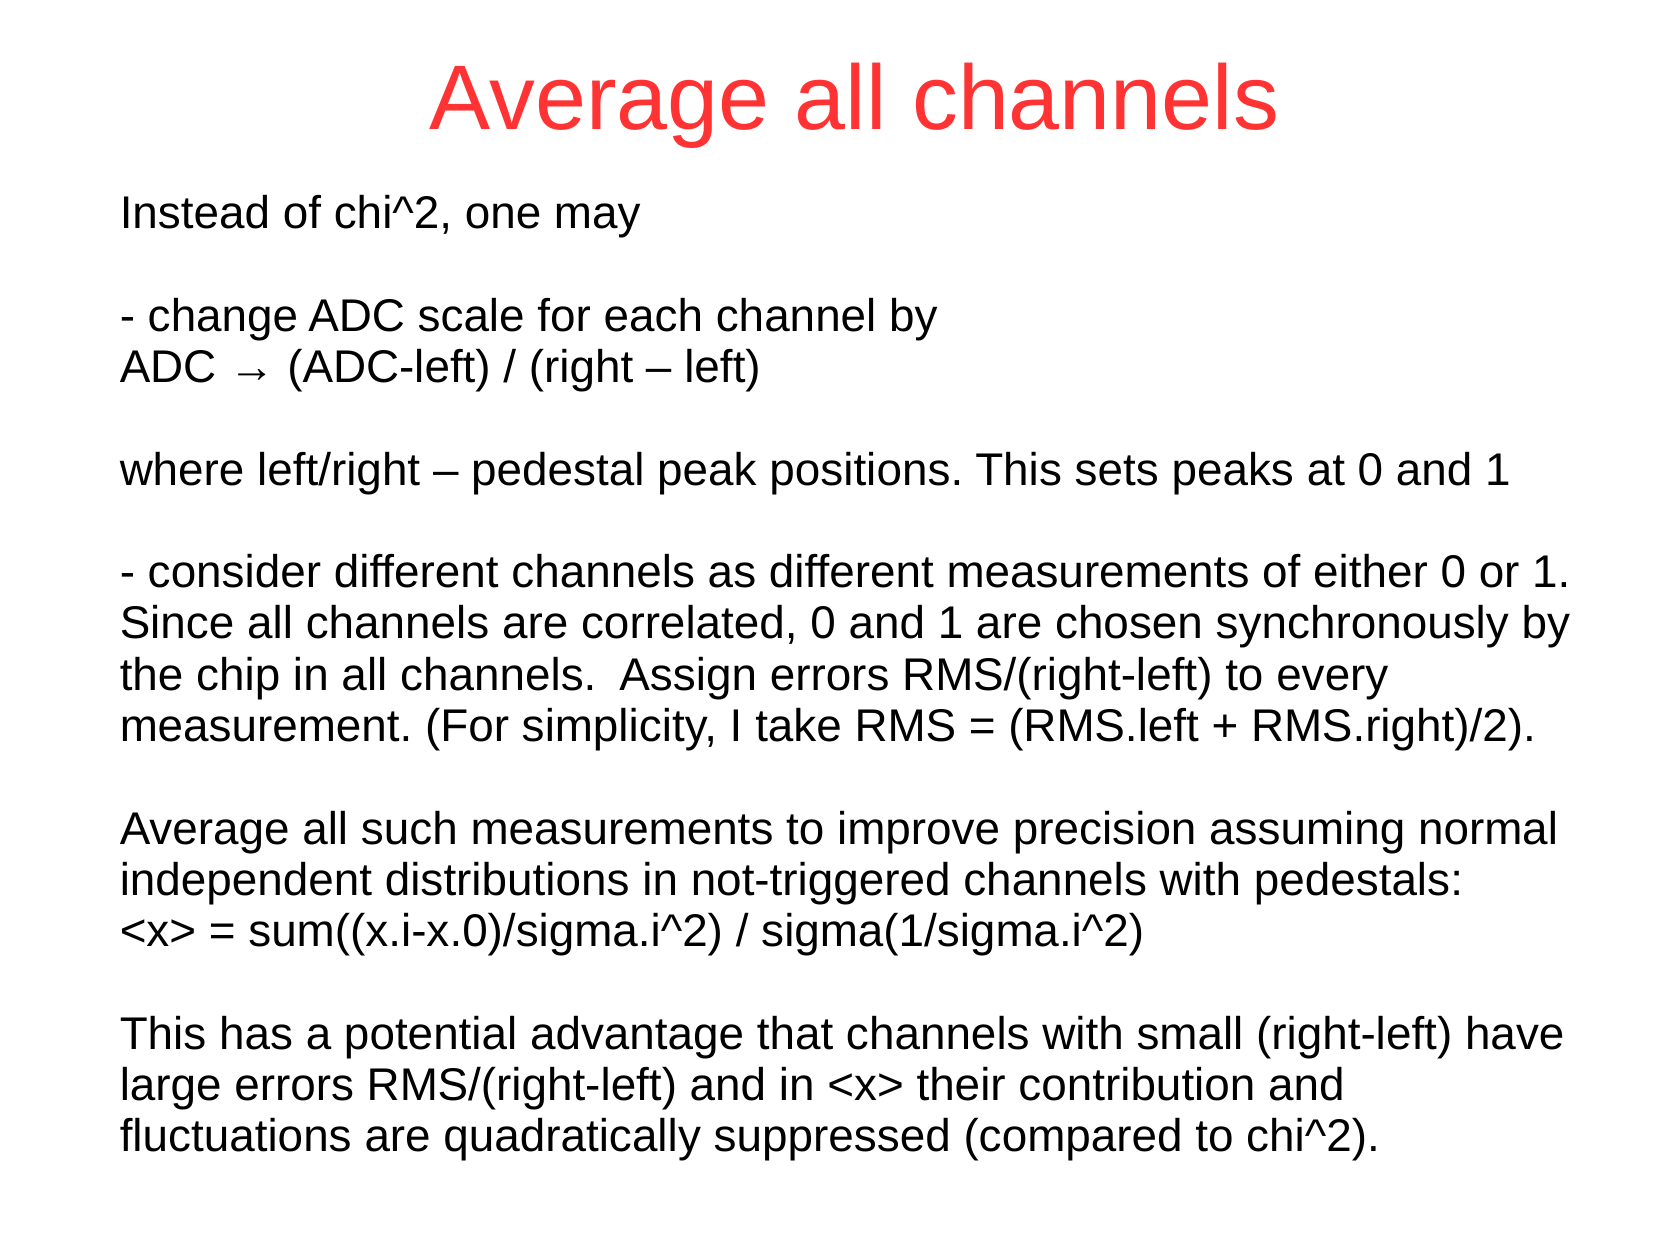

# Average all channels
Instead of chi^2, one may
- change ADC scale for each channel by
ADC → (ADC-left) / (right – left)
where left/right – pedestal peak positions. This sets peaks at 0 and 1
- consider different channels as different measurements of either 0 or 1.
Since all channels are correlated, 0 and 1 are chosen synchronously by the chip in all channels. Assign errors RMS/(right-left) to every measurement. (For simplicity, I take RMS = (RMS.left + RMS.right)/2).
Average all such measurements to improve precision assuming normal independent distributions in not-triggered channels with pedestals:
<x> = sum((x.i-x.0)/sigma.i^2) / sigma(1/sigma.i^2)
This has a potential advantage that channels with small (right-left) have large errors RMS/(right-left) and in <x> their contribution and fluctuations are quadratically suppressed (compared to chi^2).